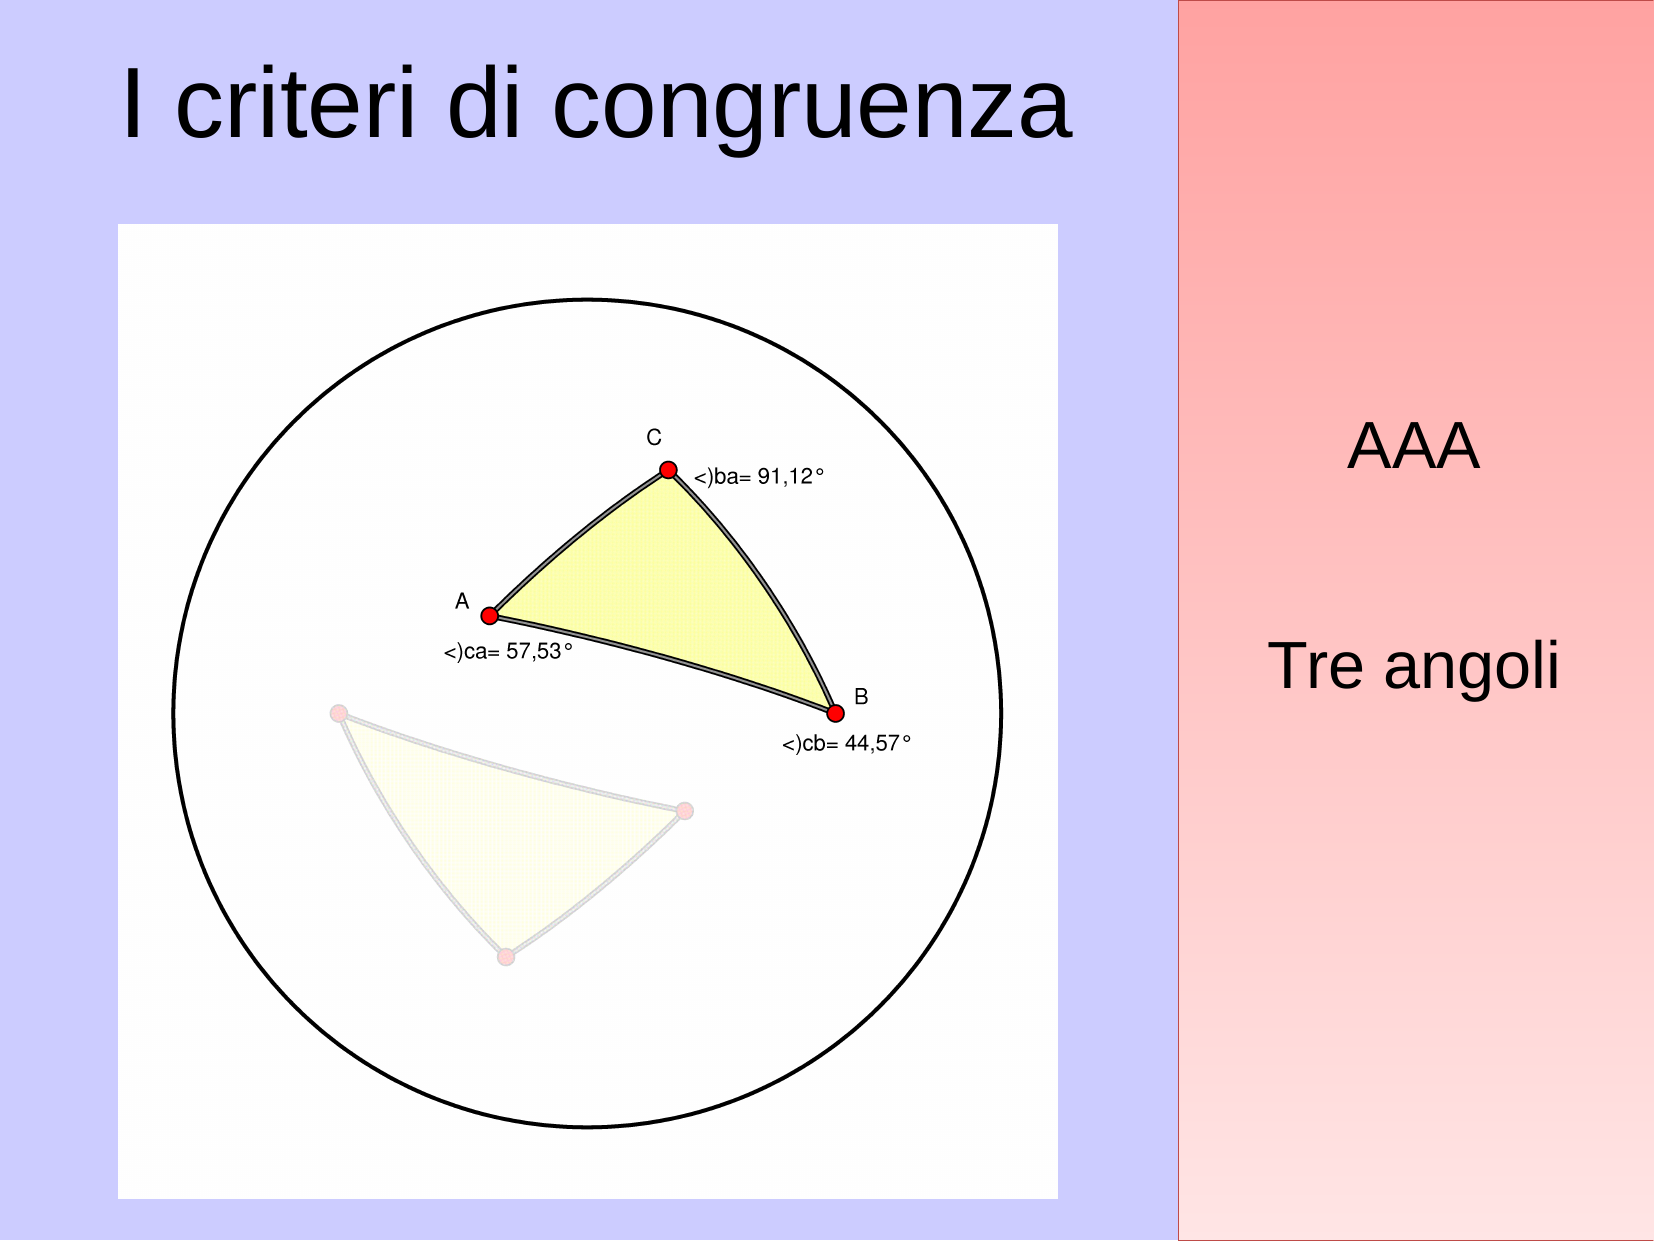

I criteri di congruenza
AAA
Tre angoli